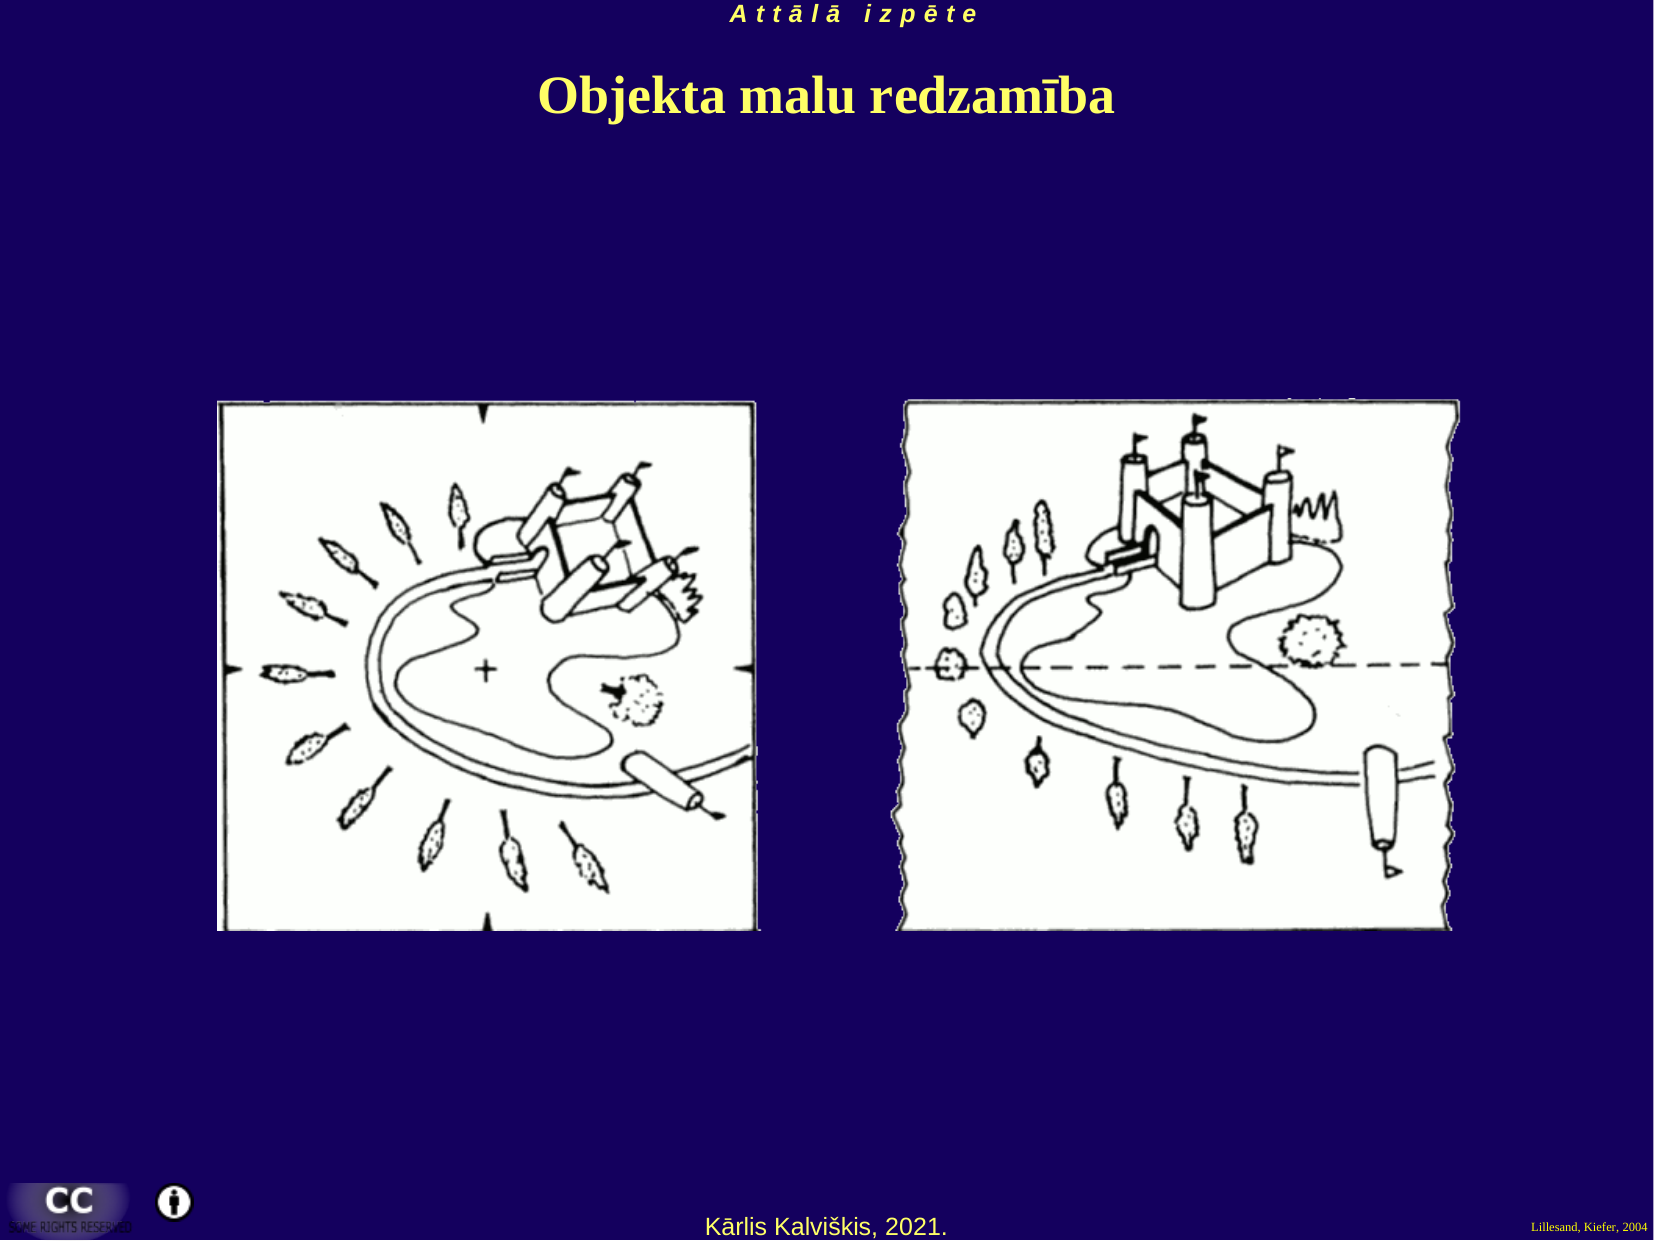

# Objekta malu redzamība
 Lillesand, Kiefer, 2004